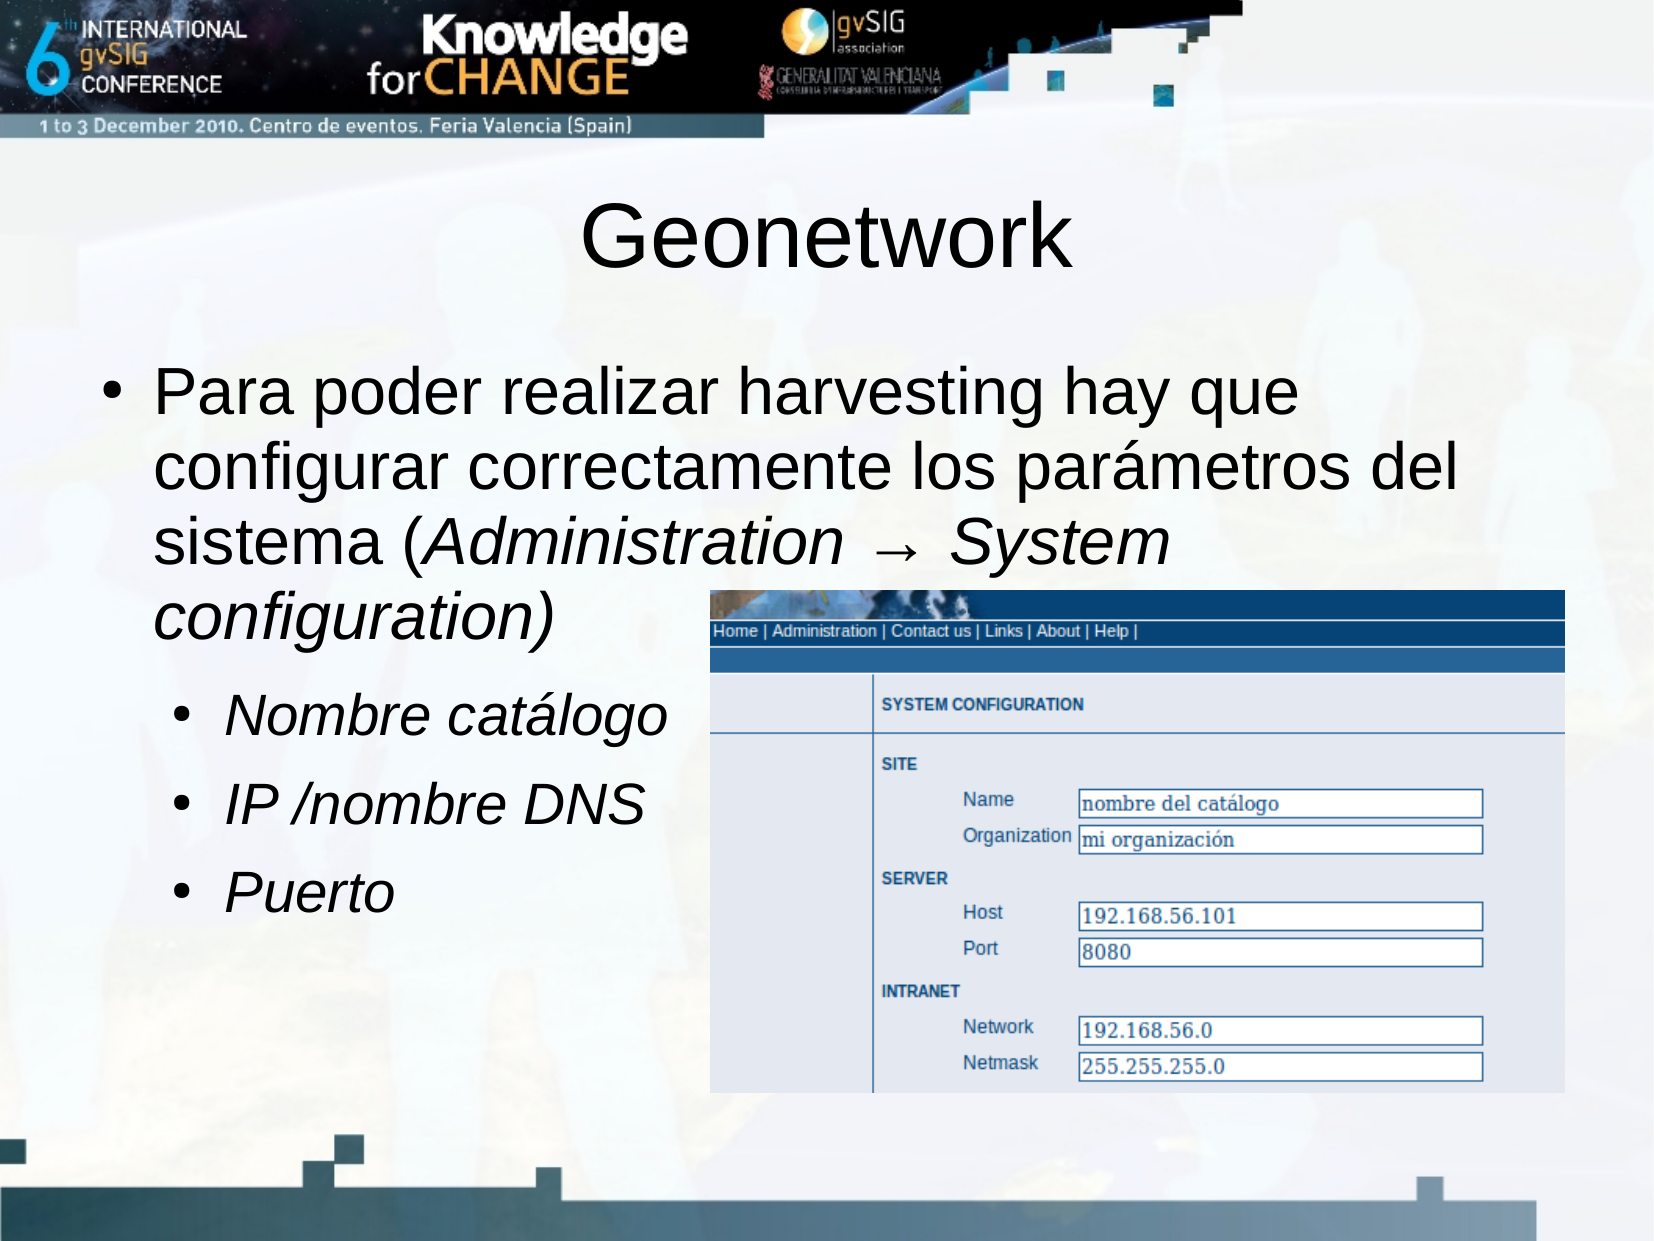

# Geonetwork
Para poder realizar harvesting hay que configurar correctamente los parámetros del sistema (Administration → System configuration)
Nombre catálogo
IP /nombre DNS
Puerto